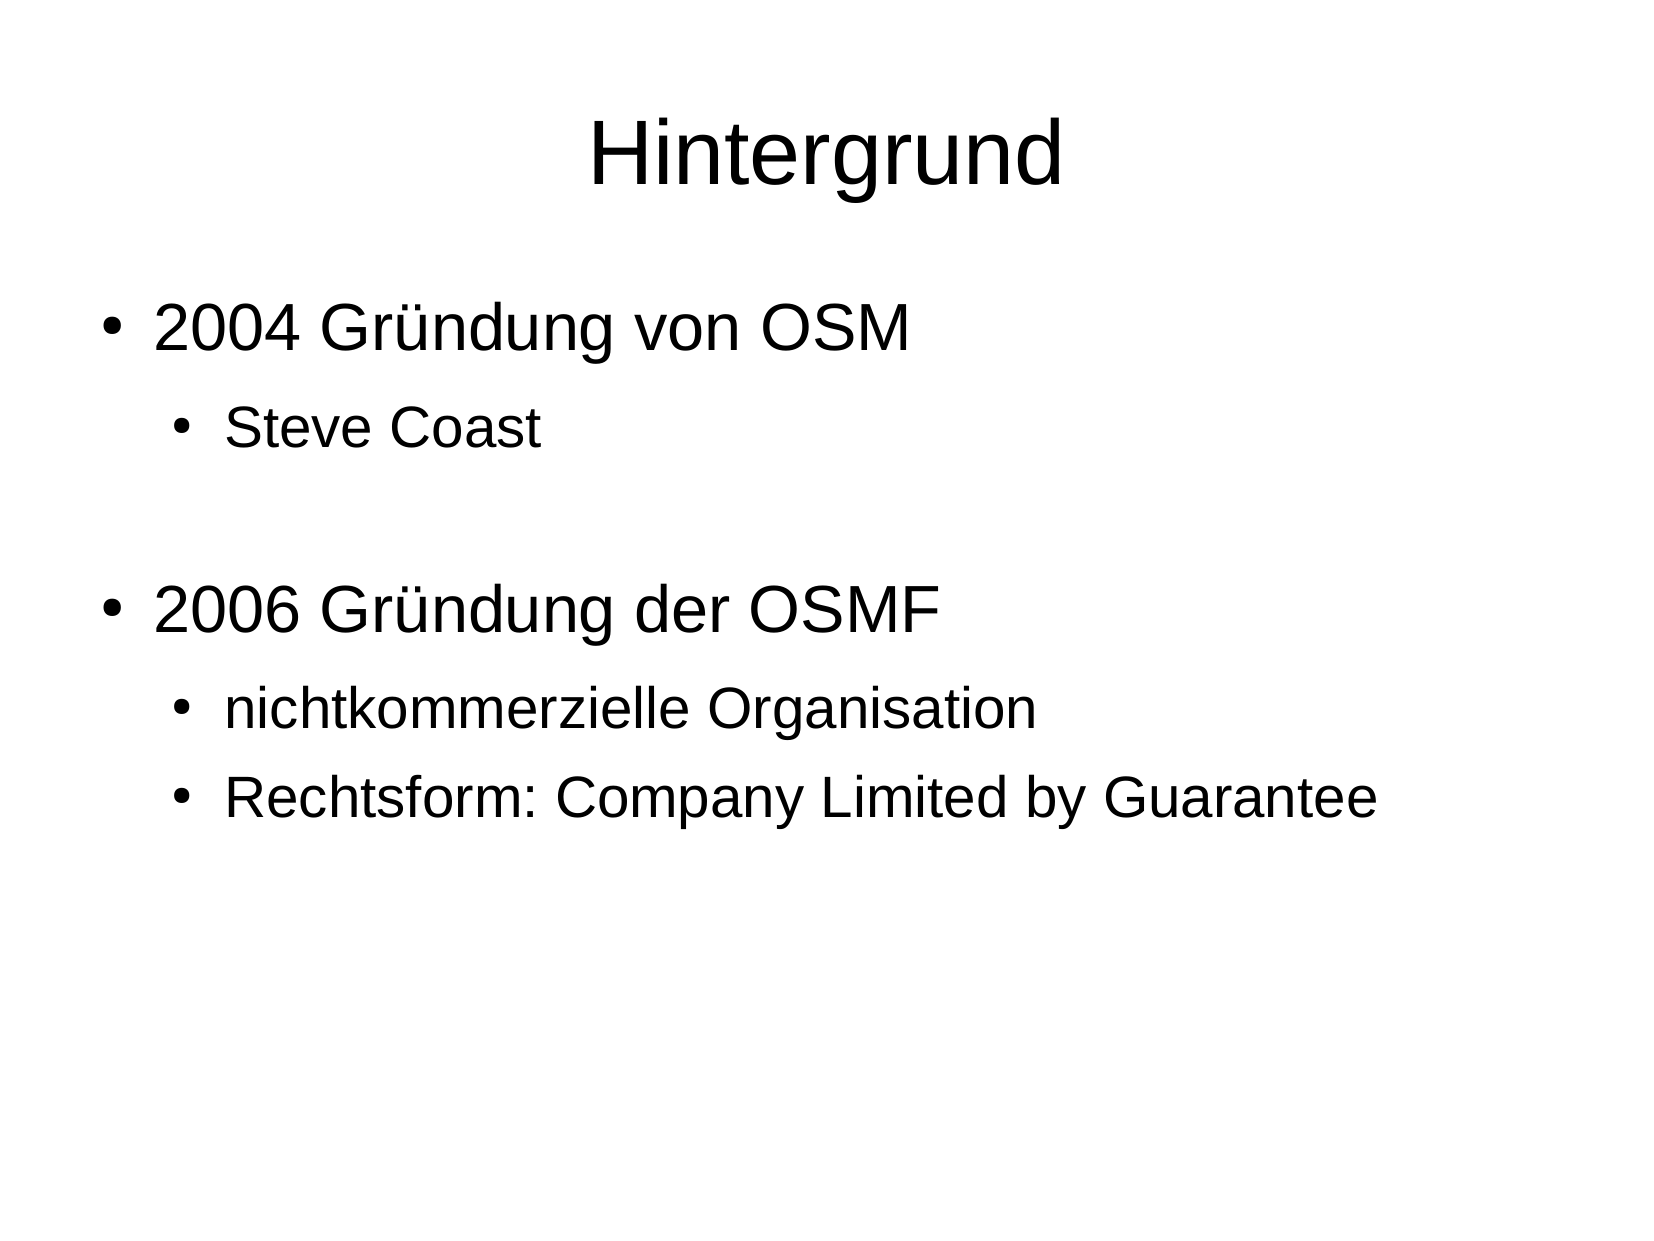

# Hintergrund
2004 Gründung von OSM
Steve Coast
2006 Gründung der OSMF
nichtkommerzielle Organisation
Rechtsform: Company Limited by Guarantee